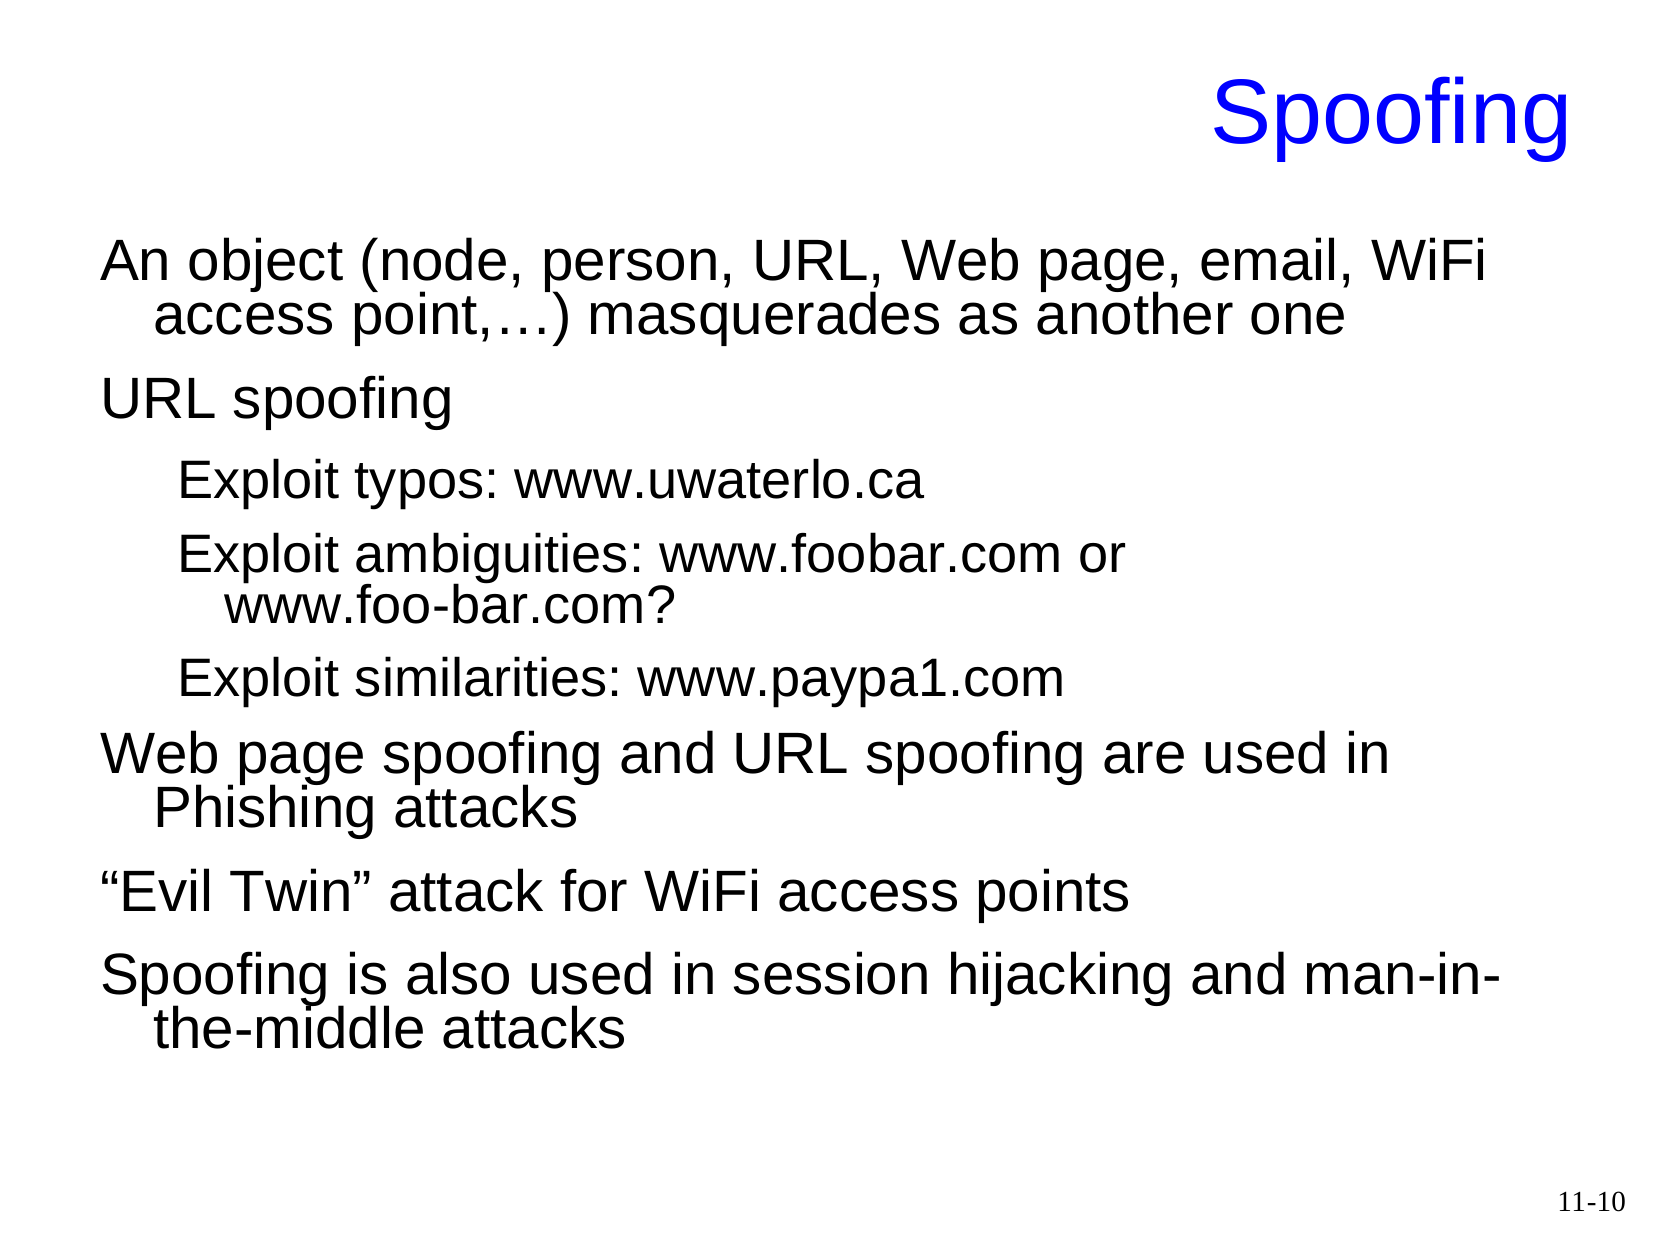

# Spoofing
An object (node, person, URL, Web page, email, WiFi access point,…) masquerades as another one
URL spoofing
Exploit typos: www.uwaterlo.ca
Exploit ambiguities: www.foobar.com or
www.foo-bar.com?
Exploit similarities: www.paypa1.com
Web page spoofing and URL spoofing are used in Phishing attacks
“Evil Twin” attack for WiFi access points
Spoofing is also used in session hijacking and man-in-the-middle attacks